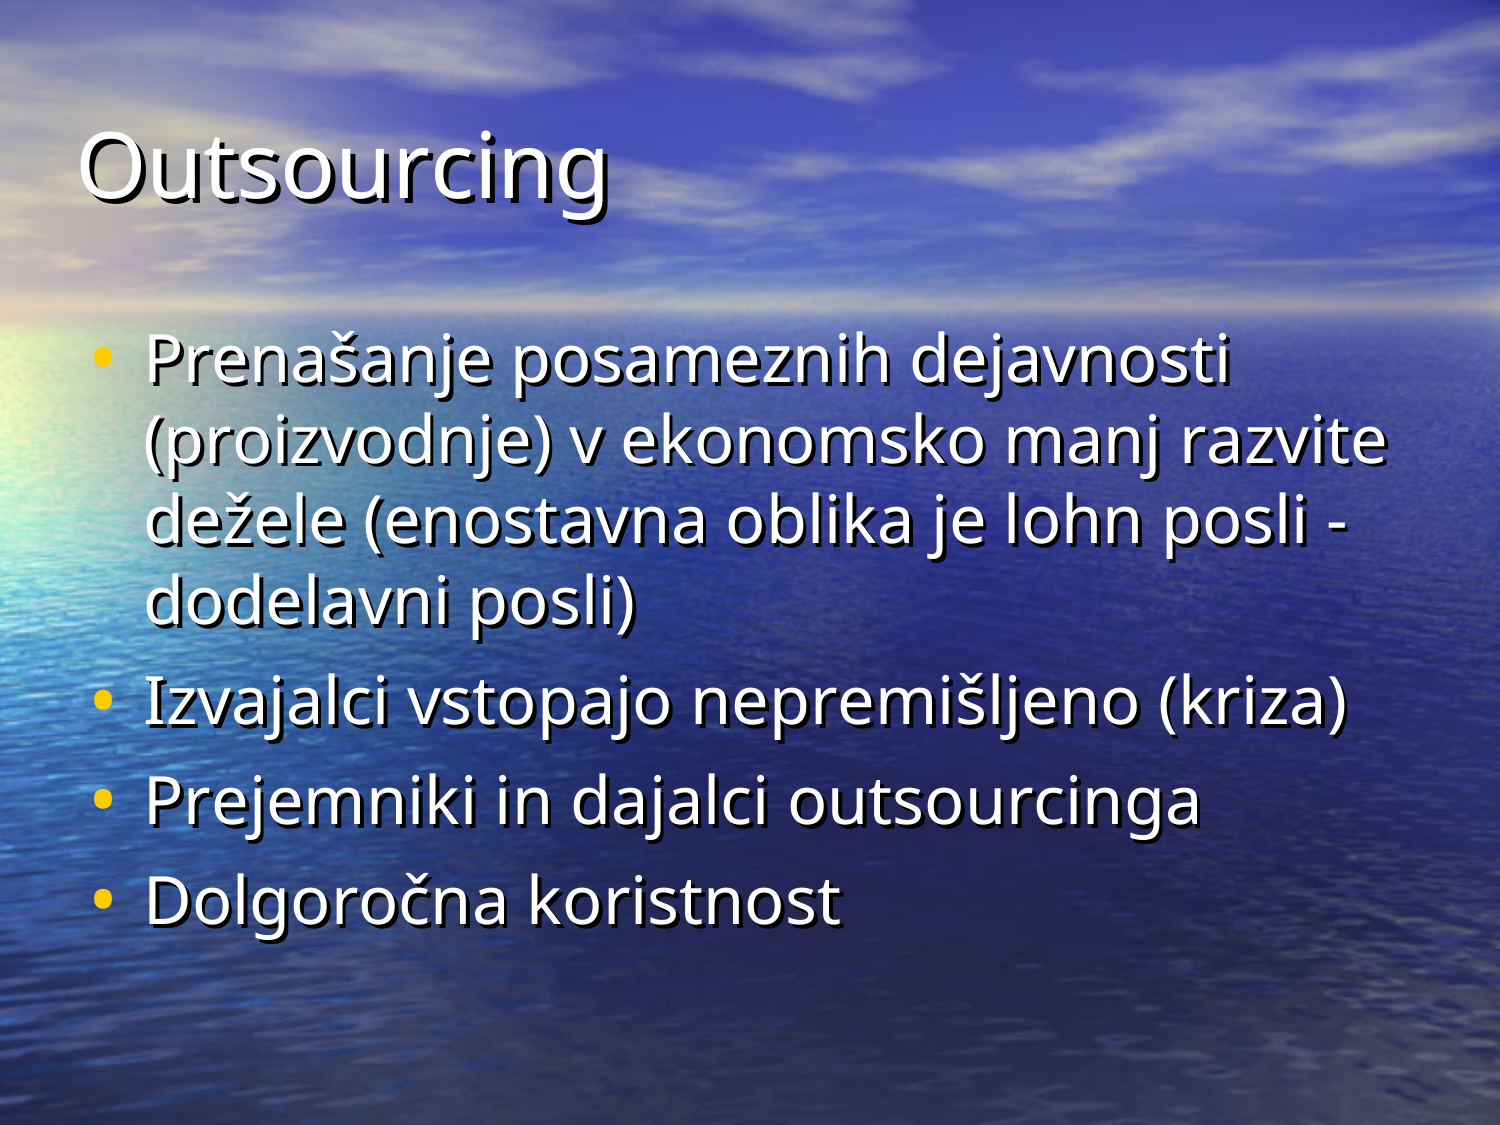

# Outsourcing
Prenašanje posameznih dejavnosti (proizvodnje) v ekonomsko manj razvite dežele (enostavna oblika je lohn posli -dodelavni posli)
Izvajalci vstopajo nepremišljeno (kriza)
Prejemniki in dajalci outsourcinga
Dolgoročna koristnost